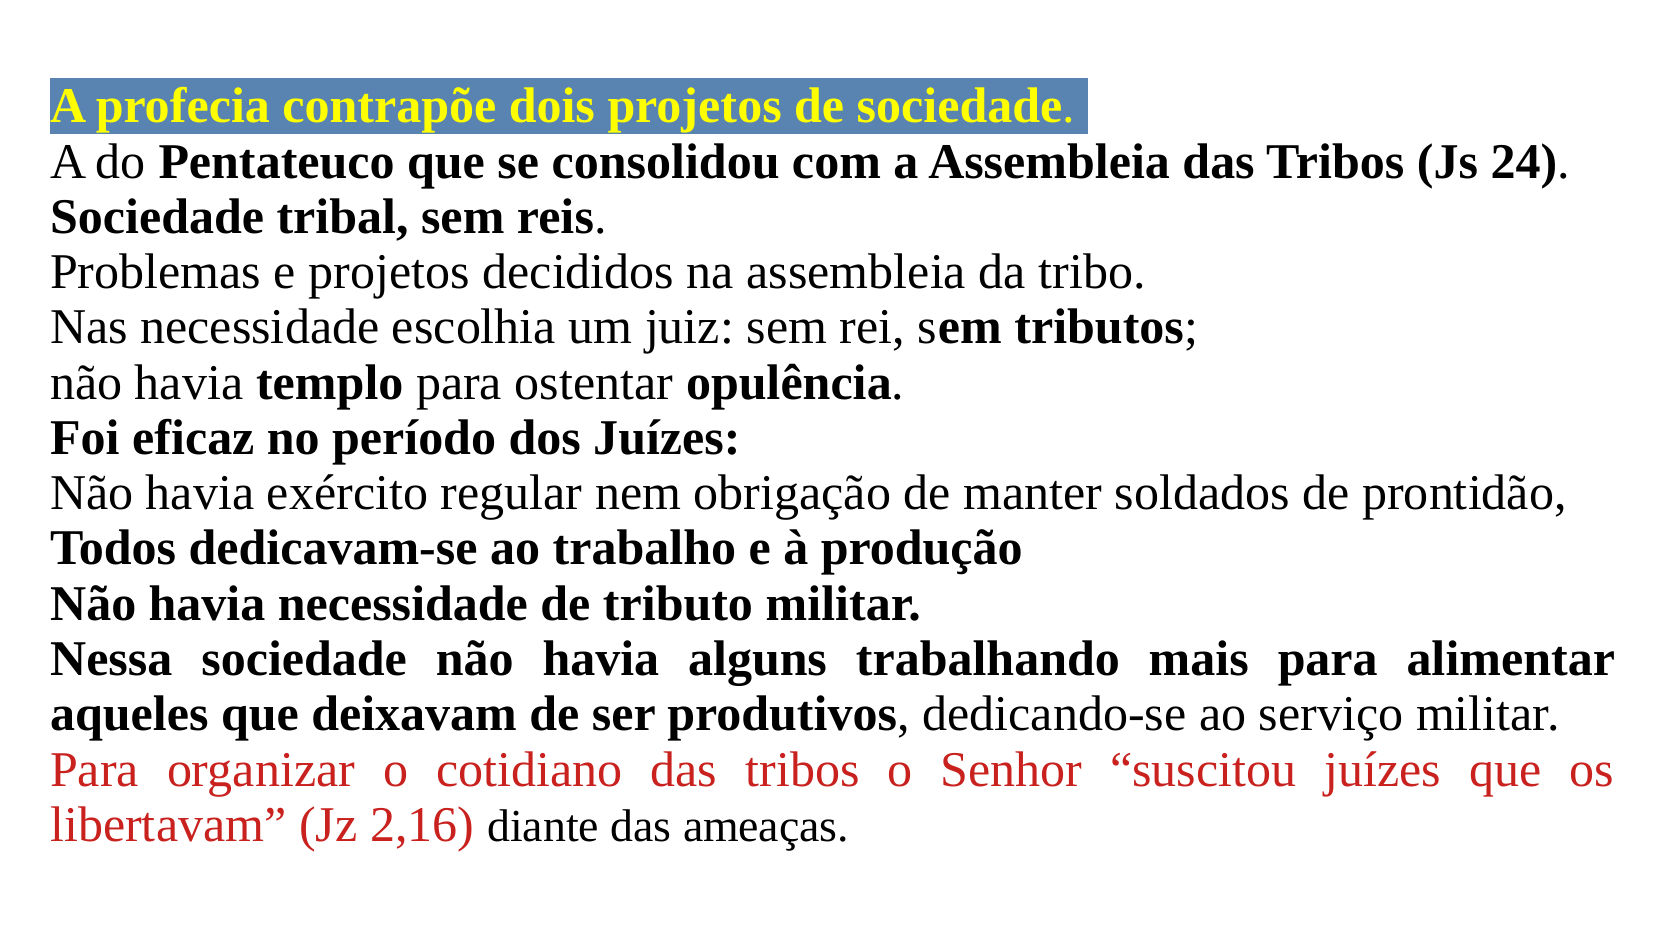

A profecia contrapõe dois projetos de sociedade.
A do Pentateuco que se consolidou com a Assembleia das Tribos (Js 24).
Sociedade tribal, sem reis.
Problemas e projetos decididos na assembleia da tribo.
Nas necessidade escolhia um juiz: sem rei, sem tributos;
não havia templo para ostentar opulência.
Foi eficaz no período dos Juízes:
Não havia exército regular nem obrigação de manter soldados de prontidão,
Todos dedicavam-se ao trabalho e à produção
Não havia necessidade de tributo militar.
Nessa sociedade não havia alguns trabalhando mais para alimentar aqueles que deixavam de ser produtivos, dedicando-se ao serviço militar.
Para organizar o cotidiano das tribos o Senhor “suscitou juízes que os libertavam” (Jz 2,16) diante das ameaças.